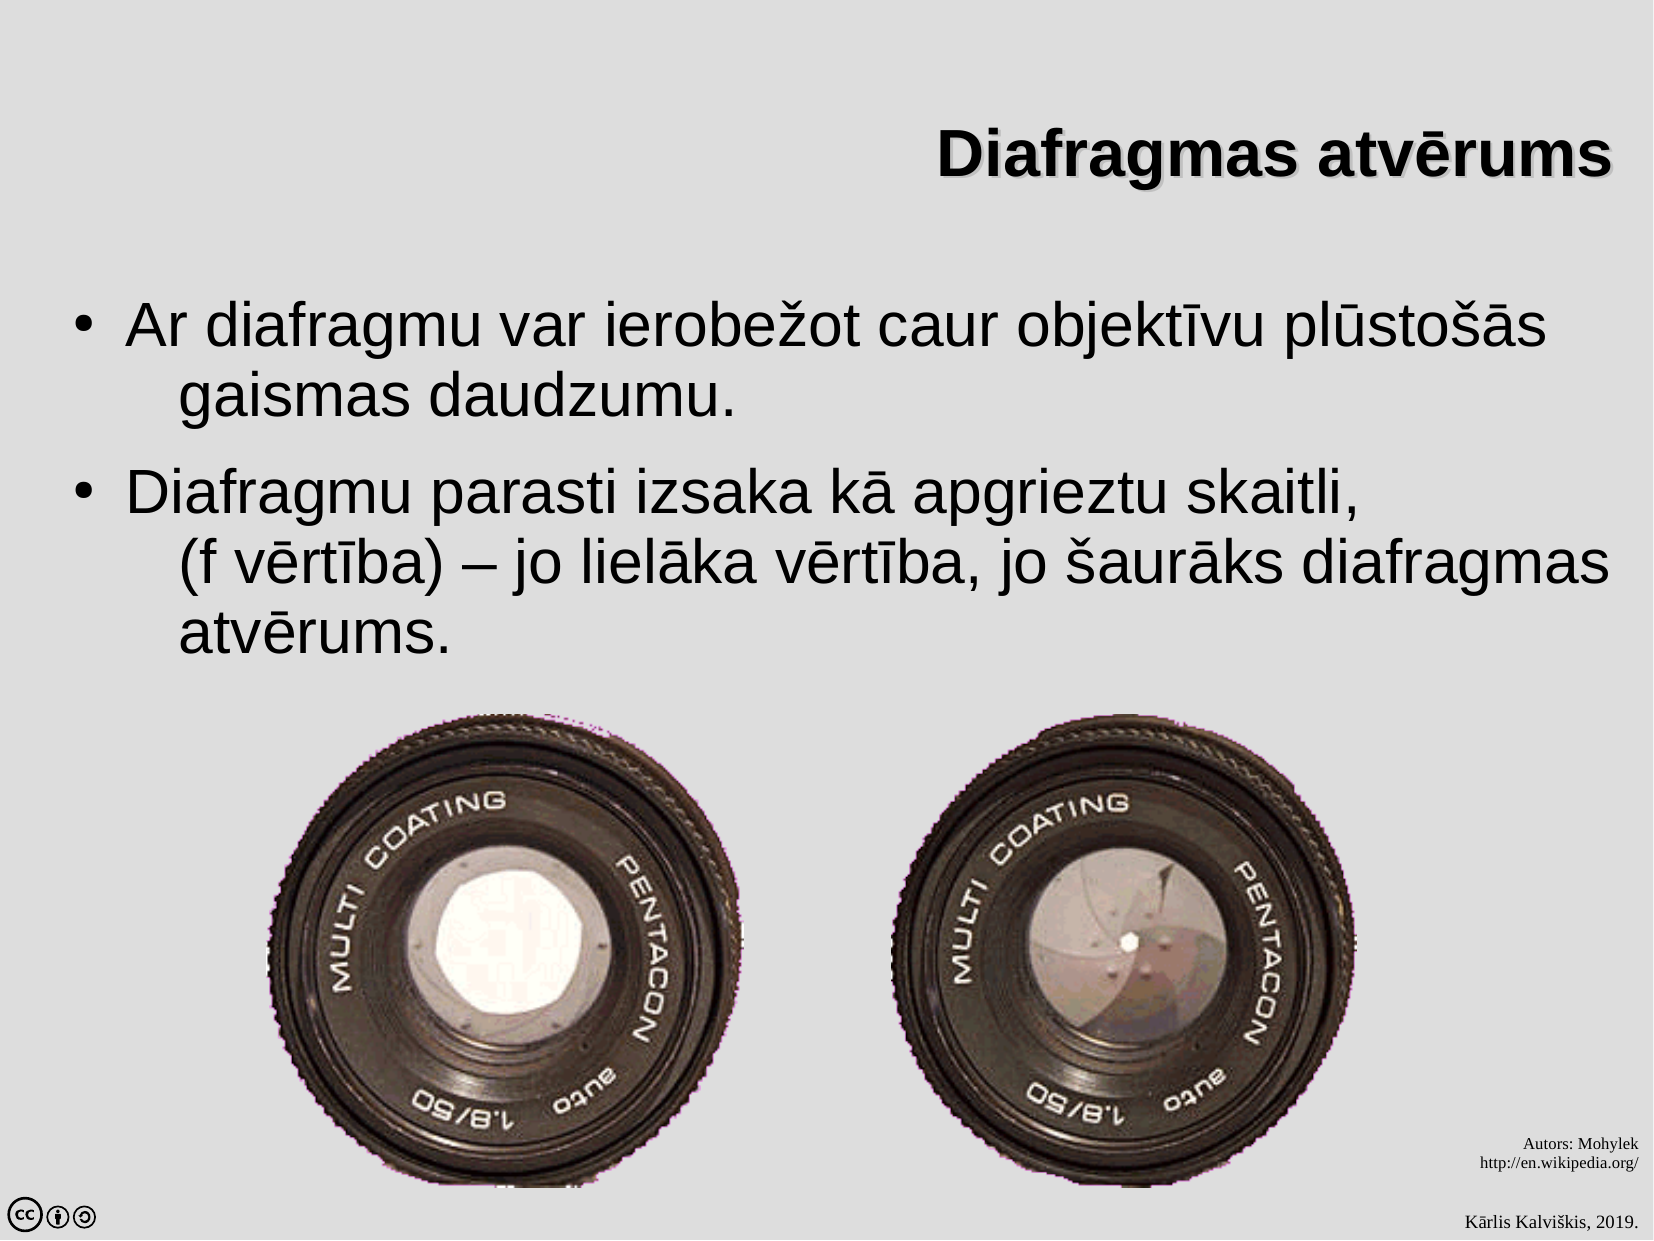

# Diafragmas atvērums
Ar diafragmu var ierobežot caur objektīvu plūstošās gaismas daudzumu.
Diafragmu parasti izsaka kā apgrieztu skaitli, (f vērtība) – jo lielāka vērtība, jo šaurāks diafragmas atvērums.
Autors: Mohylek
http://en.wikipedia.org/